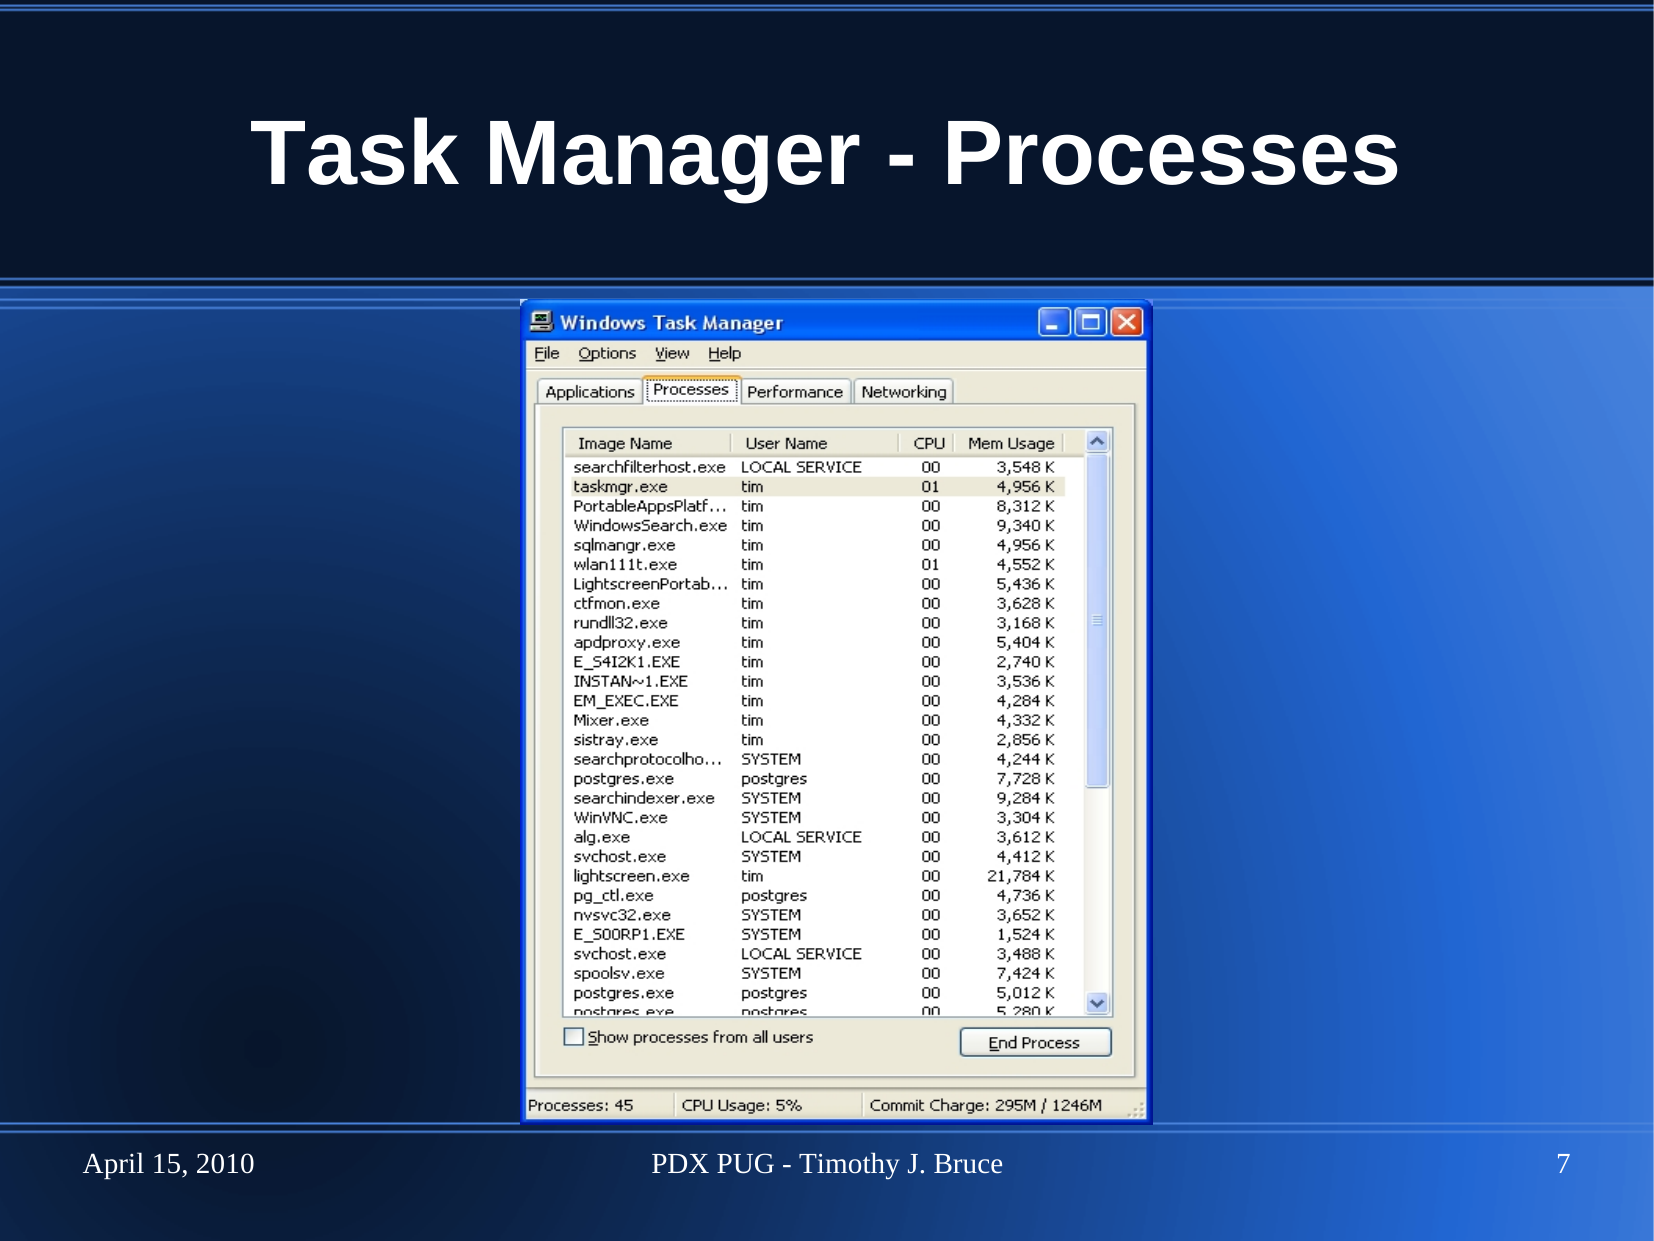

# Task Manager - Processes
April 15, 2010
PDX PUG - Timothy J. Bruce
7